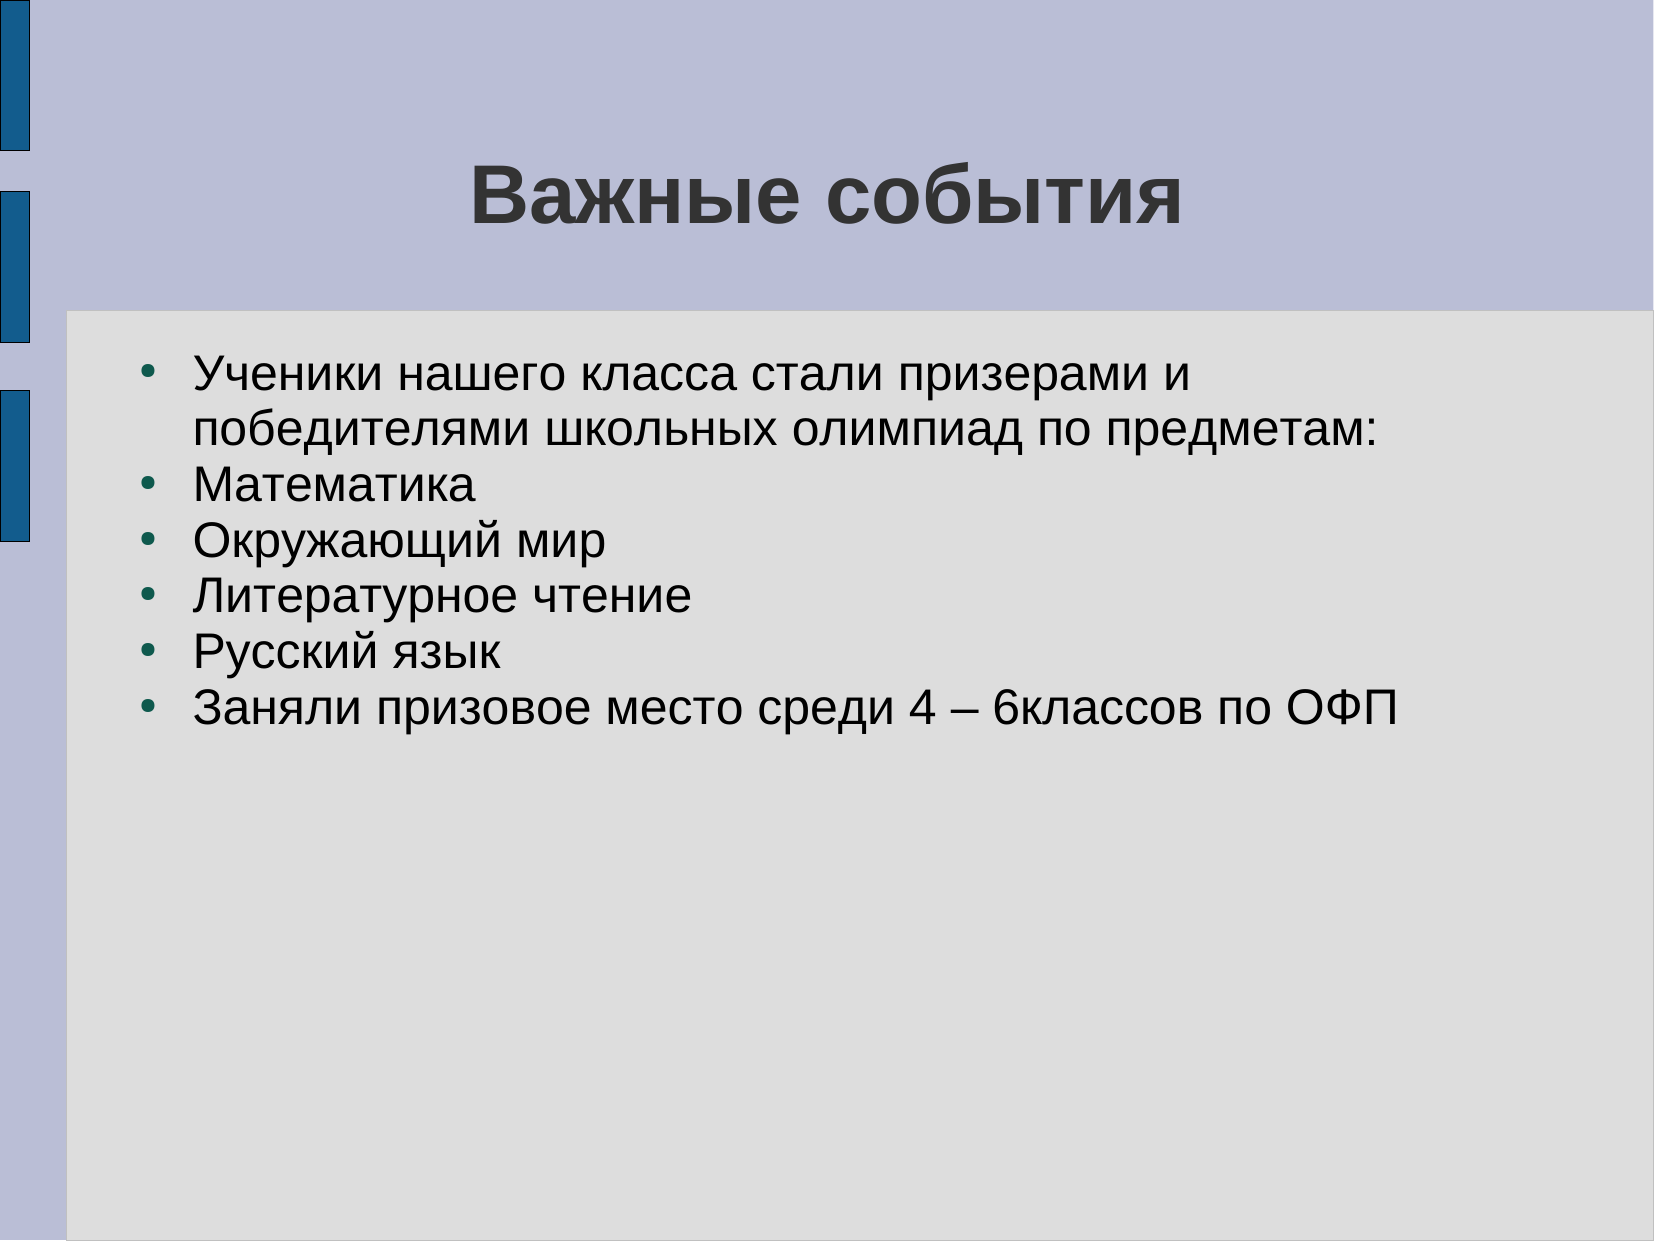

# Важные события
Ученики нашего класса стали призерами и победителями школьных олимпиад по предметам:
Математика
Окружающий мир
Литературное чтение
Русский язык
Заняли призовое место среди 4 – 6классов по ОФП